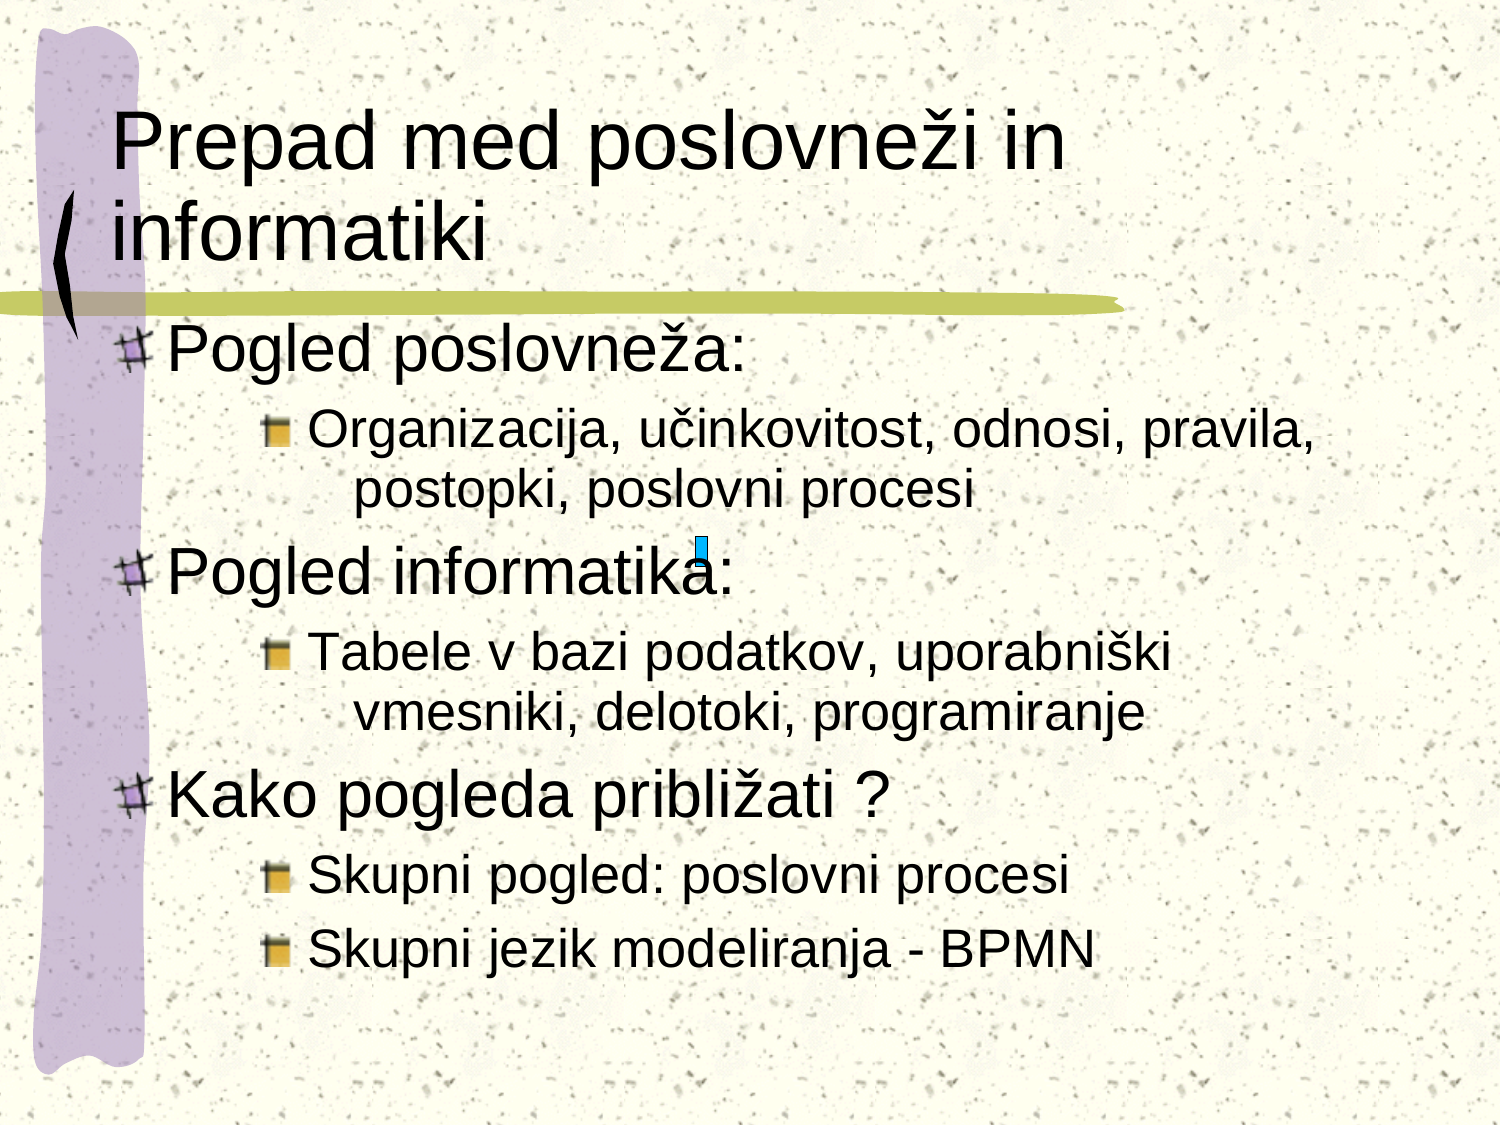

# Prepad med poslovneži in informatiki
Pogled poslovneža:
Organizacija, učinkovitost, odnosi, pravila, postopki, poslovni procesi
Pogled informatika:
Tabele v bazi podatkov, uporabniški vmesniki, delotoki, programiranje
Kako pogleda približati ?
Skupni pogled: poslovni procesi
Skupni jezik modeliranja - BPMN